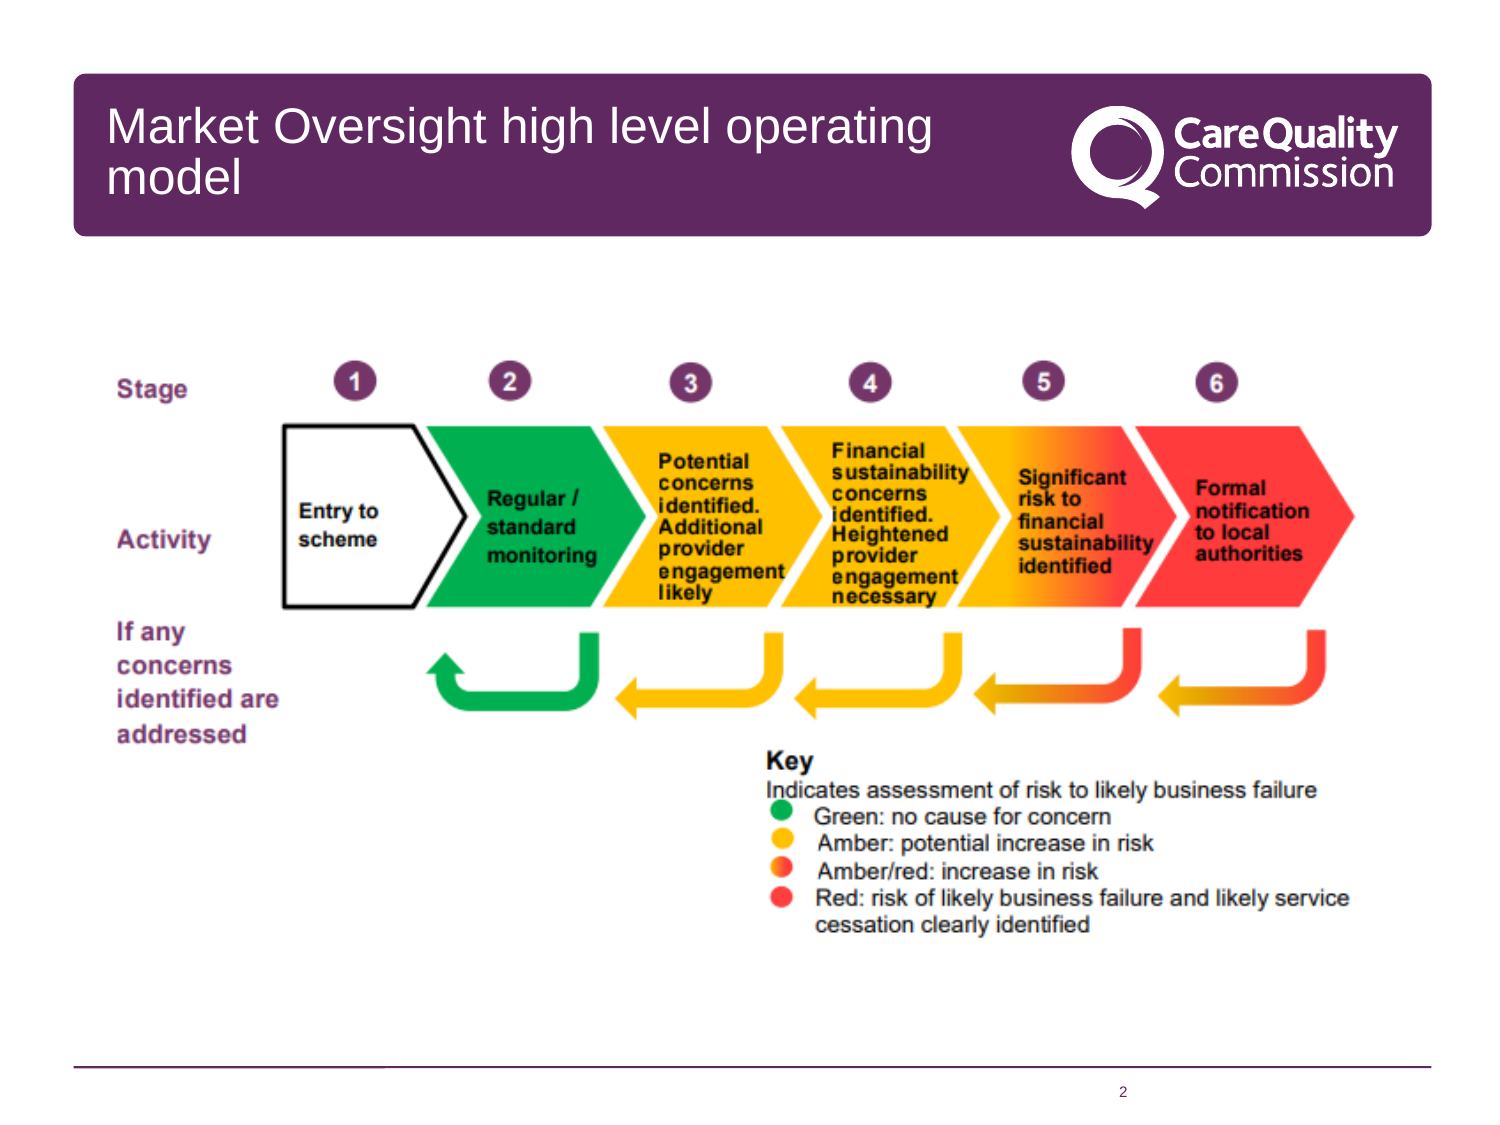

# Market Oversight high level operating model